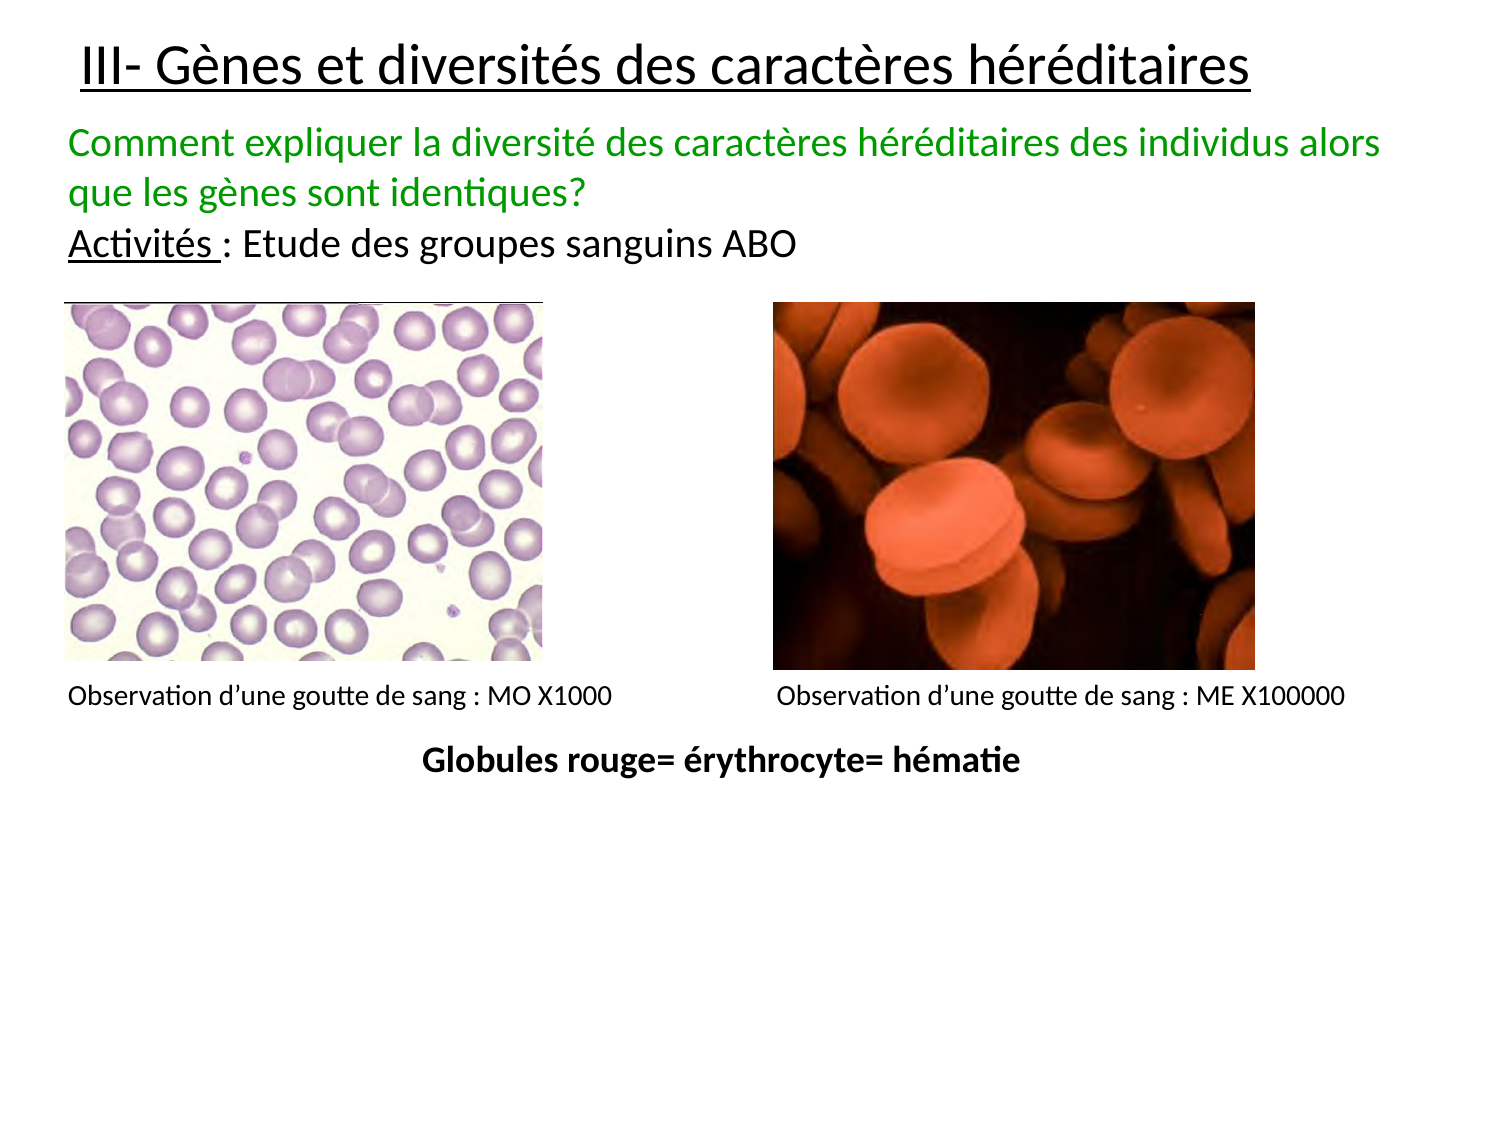

III- Gènes et diversités des caractères héréditaires
Comment expliquer la diversité des caractères héréditaires des individus alors que les gènes sont identiques?
Activités : Etude des groupes sanguins ABO
Observation d’une goutte de sang : MO X1000
Observation d’une goutte de sang : ME X100000
Globules rouge= érythrocyte= hématie